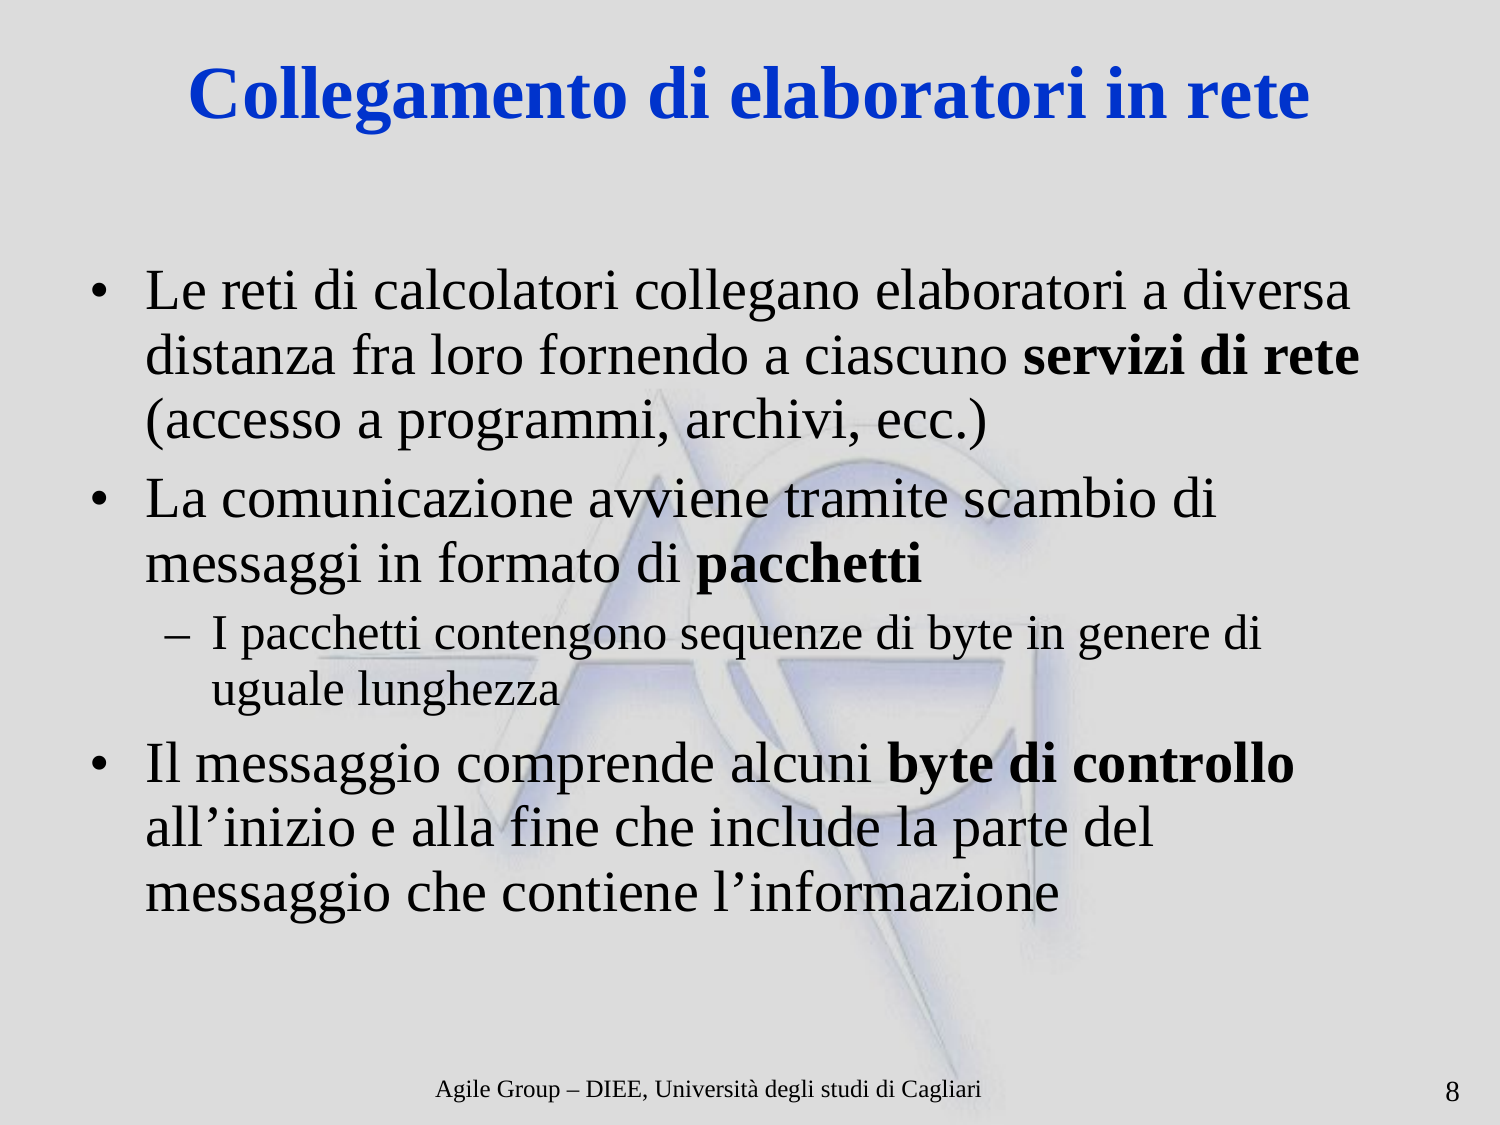

# Collegamento di elaboratori in rete
Le reti di calcolatori collegano elaboratori a diversa distanza fra loro fornendo a ciascuno servizi di rete (accesso a programmi, archivi, ecc.)
La comunicazione avviene tramite scambio di messaggi in formato di pacchetti
I pacchetti contengono sequenze di byte in genere di uguale lunghezza
Il messaggio comprende alcuni byte di controllo all’inizio e alla fine che include la parte del messaggio che contiene l’informazione
8